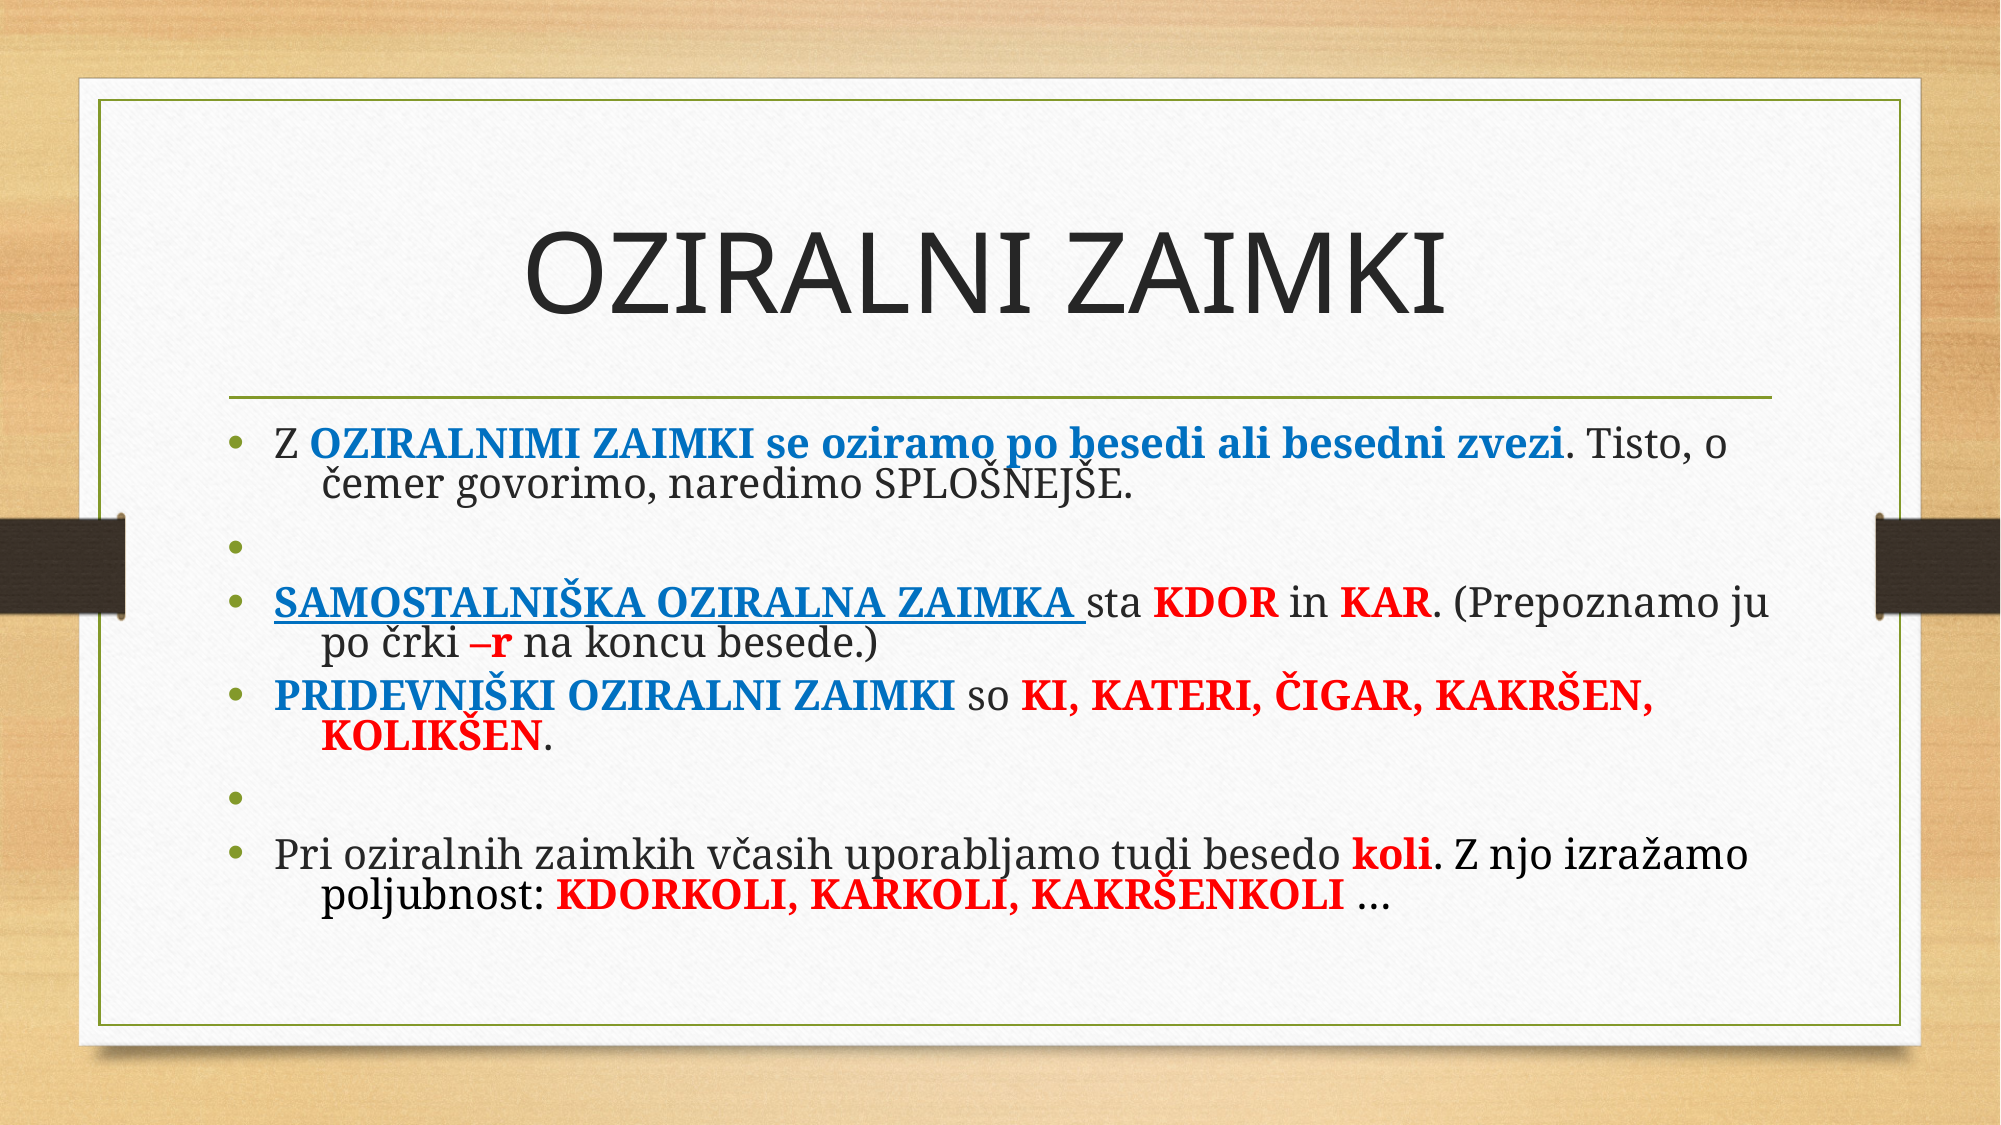

# OZIRALNI ZAIMKI
Z OZIRALNIMI ZAIMKI se oziramo po besedi ali besedni zvezi. Tisto, o čemer govorimo, naredimo SPLOŠNEJŠE.
SAMOSTALNIŠKA OZIRALNA ZAIMKA sta KDOR in KAR. (Prepoznamo ju po črki –r na koncu besede.)
PRIDEVNIŠKI OZIRALNI ZAIMKI so KI, KATERI, ČIGAR, KAKRŠEN, KOLIKŠEN.
Pri oziralnih zaimkih včasih uporabljamo tudi besedo koli. Z njo izražamo poljubnost: KDORKOLI, KARKOLI, KAKRŠENKOLI …